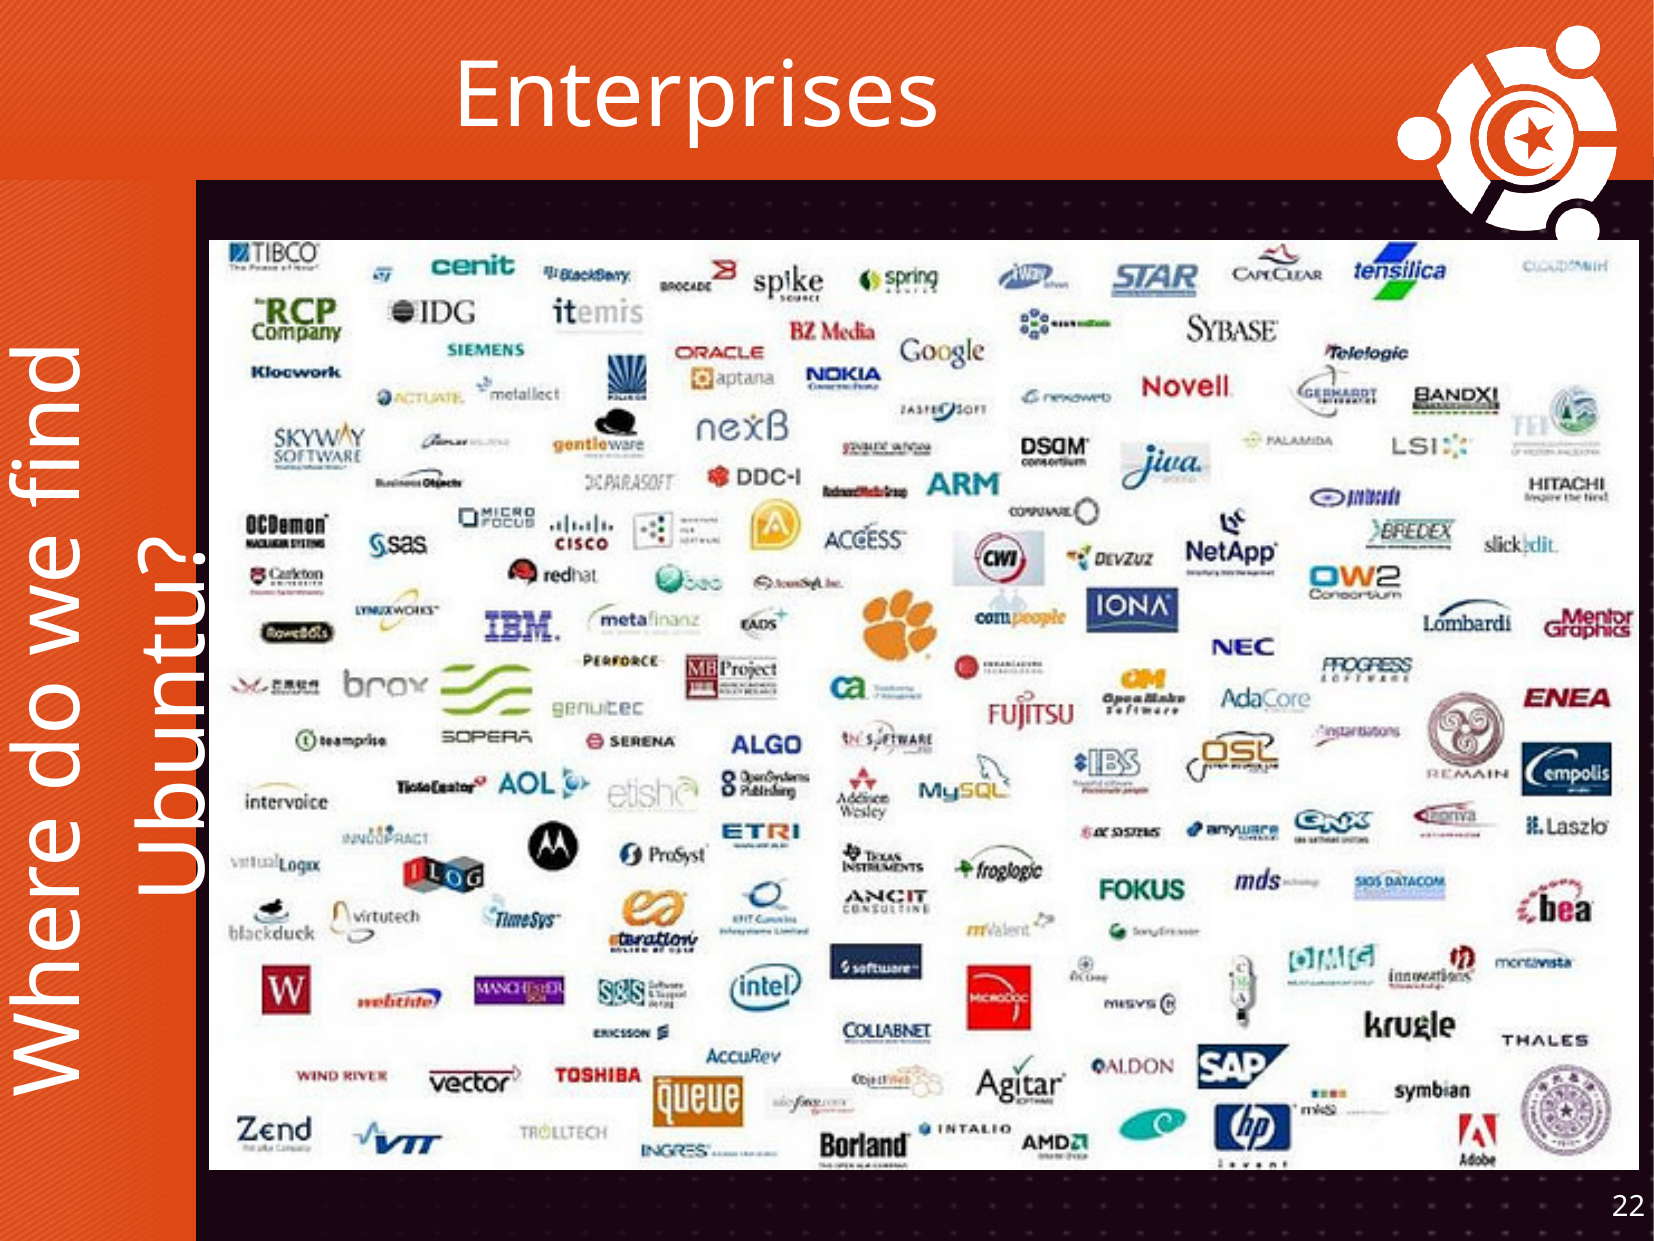

# Enterprises
Where do we find Ubuntu?
22